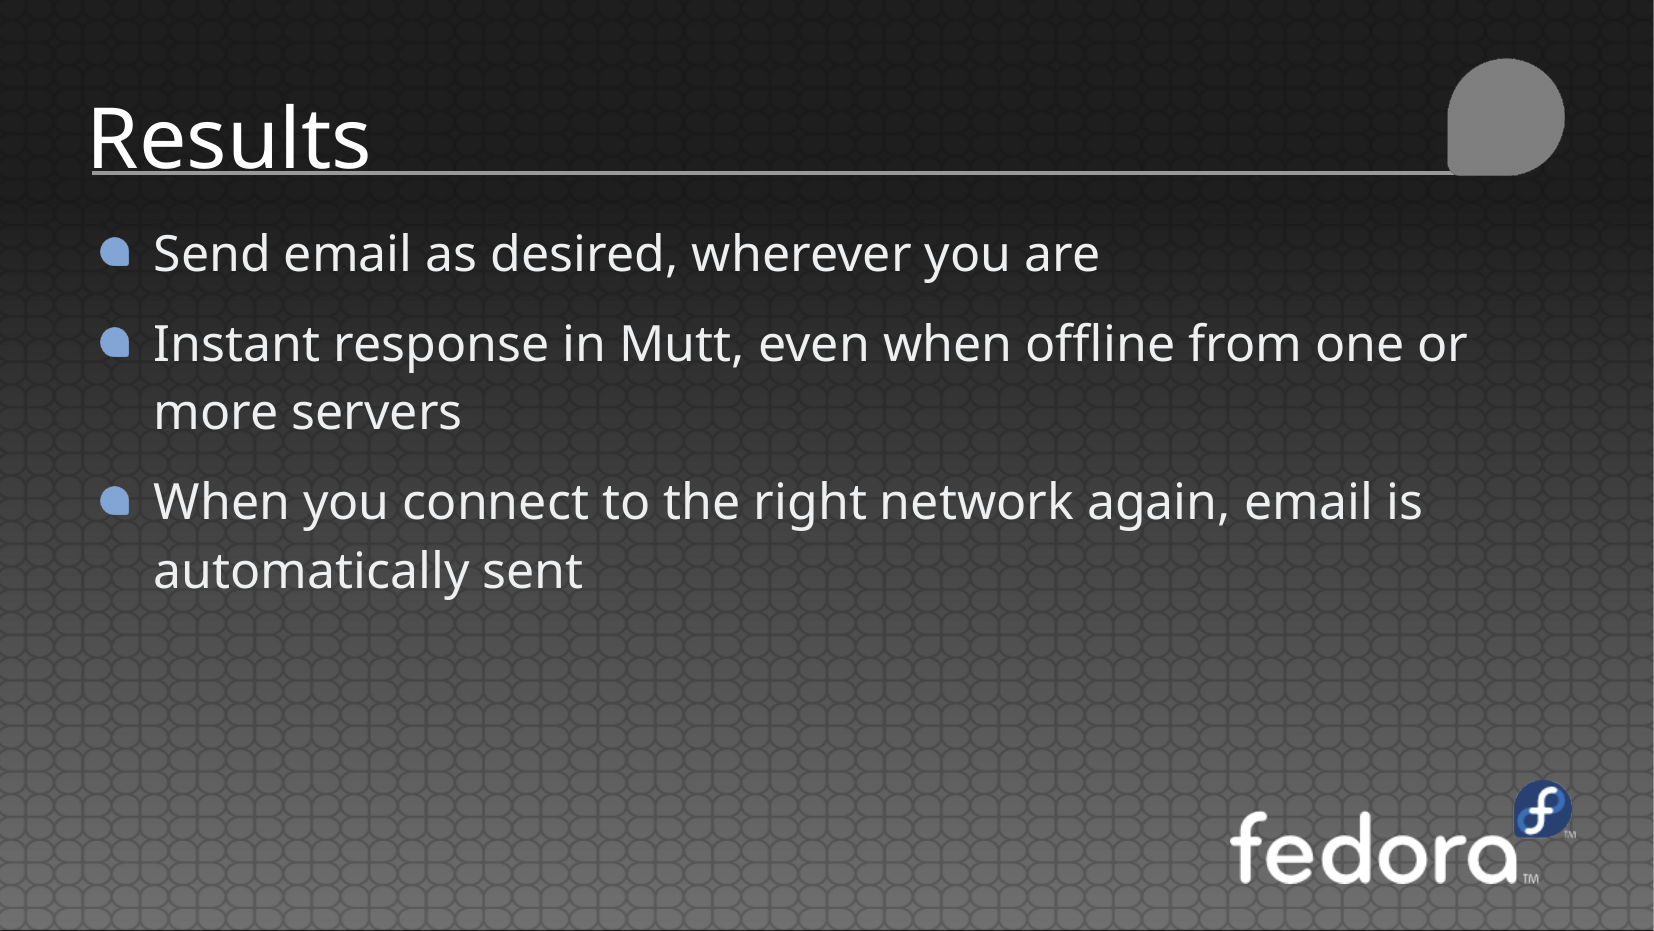

# Results
Send email as desired, wherever you are
Instant response in Mutt, even when offline from one or more servers
When you connect to the right network again, email is automatically sent